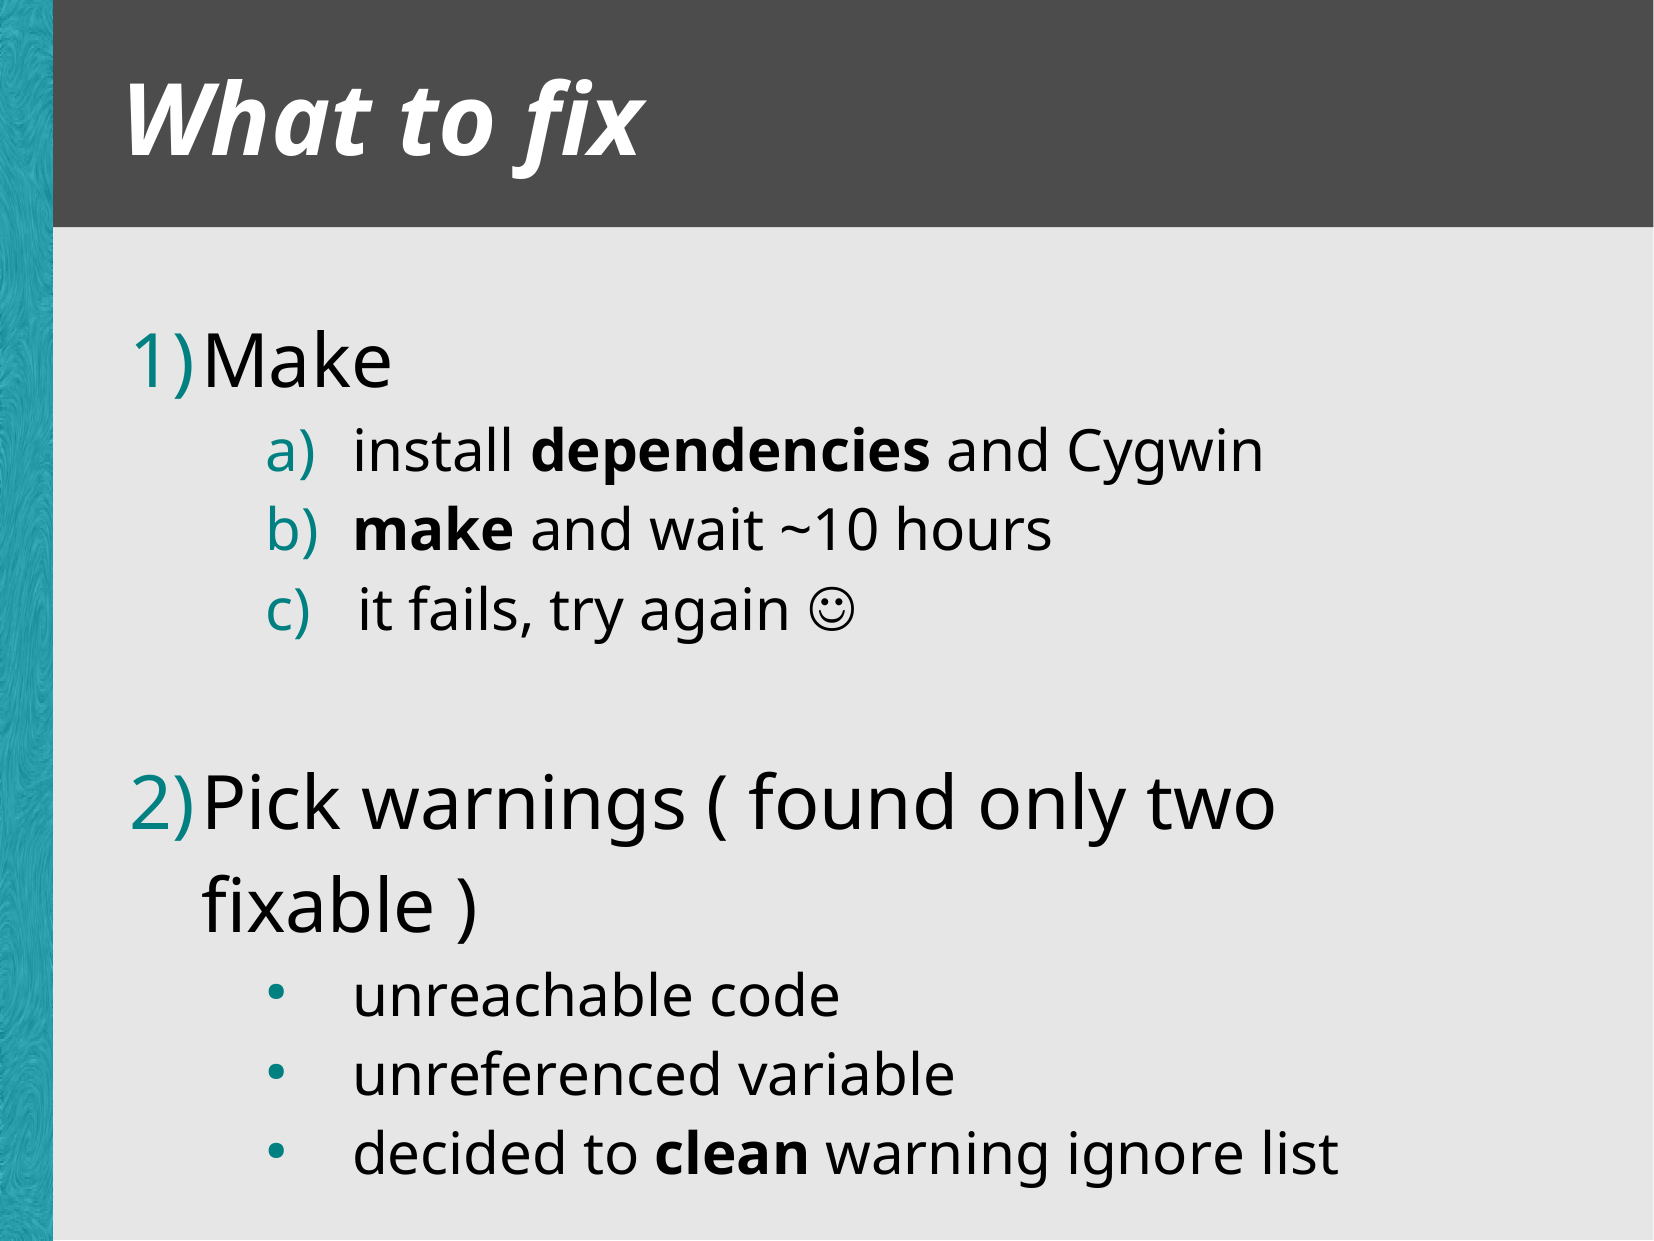

# What to fix
Make
 install dependencies and Cygwin
 make and wait ~10 hours
 it fails, try again 
Pick warnings ( found only two fixable )
 unreachable code
 unreferenced variable
 decided to clean warning ignore list